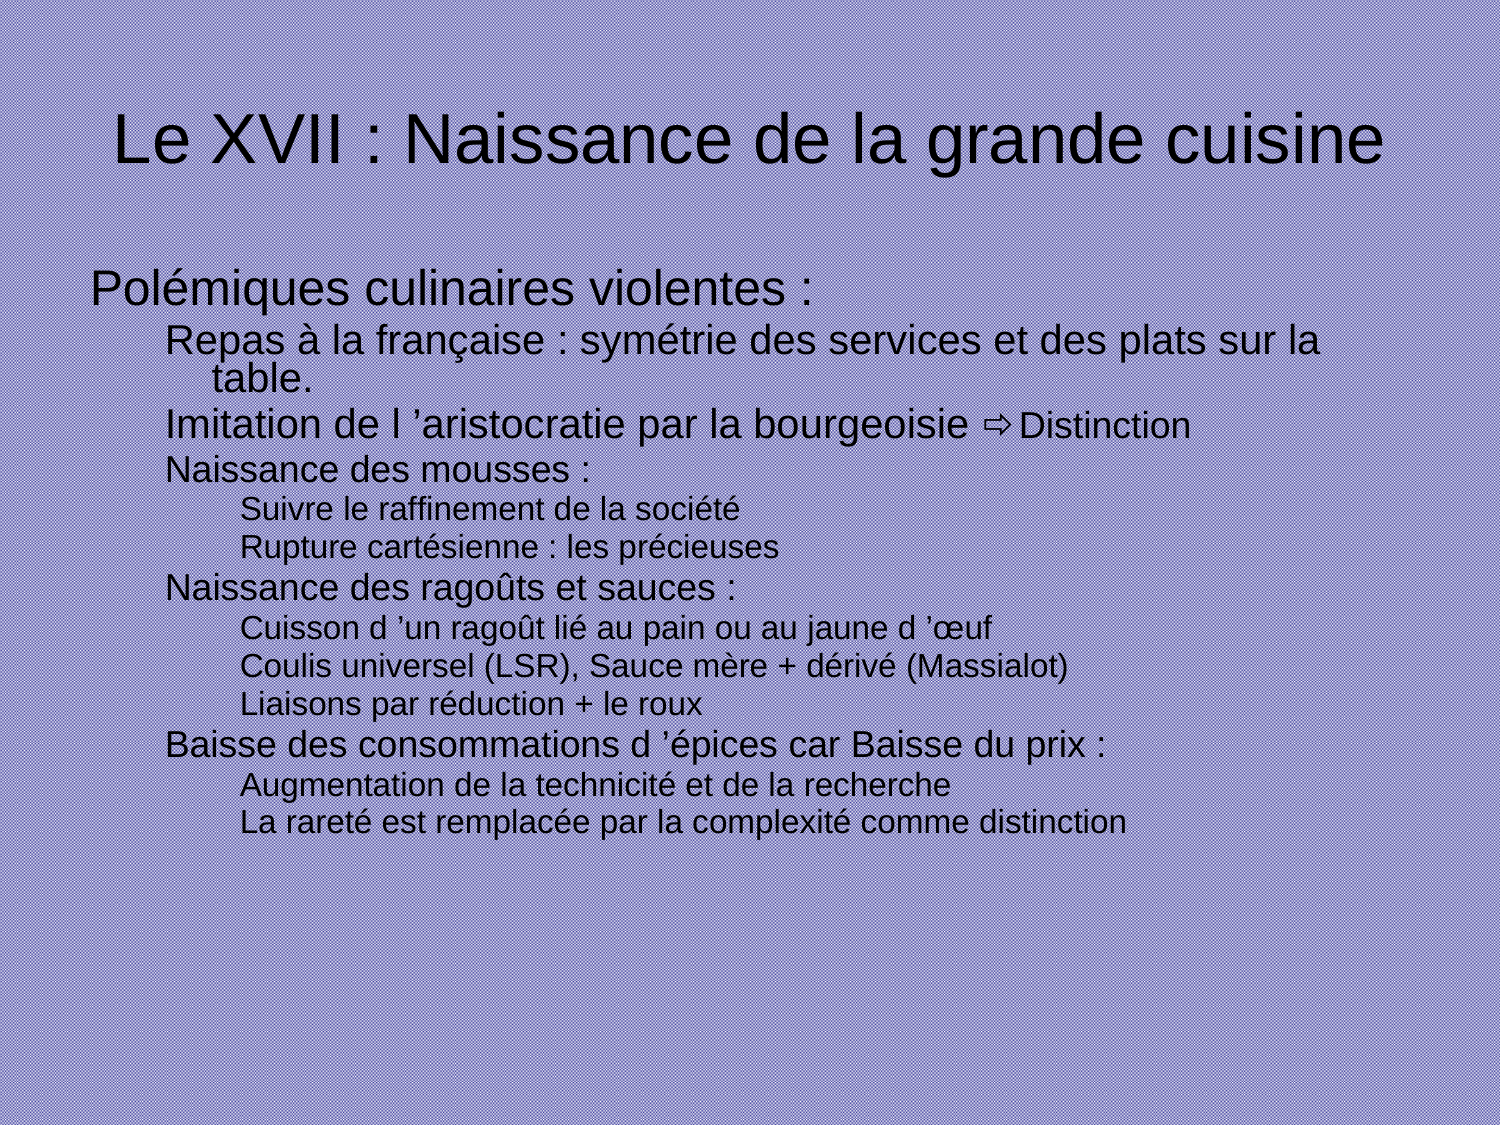

# Le XVII : Naissance de la grande cuisine
Polémiques culinaires violentes :
Repas à la française : symétrie des services et des plats sur la table.
Imitation de l ’aristocratie par la bourgeoisie Distinction
Naissance des mousses :
Suivre le raffinement de la société
Rupture cartésienne : les précieuses
Naissance des ragoûts et sauces :
Cuisson d ’un ragoût lié au pain ou au jaune d ’œuf
Coulis universel (LSR), Sauce mère + dérivé (Massialot)
Liaisons par réduction + le roux
Baisse des consommations d ’épices car Baisse du prix :
Augmentation de la technicité et de la recherche
La rareté est remplacée par la complexité comme distinction